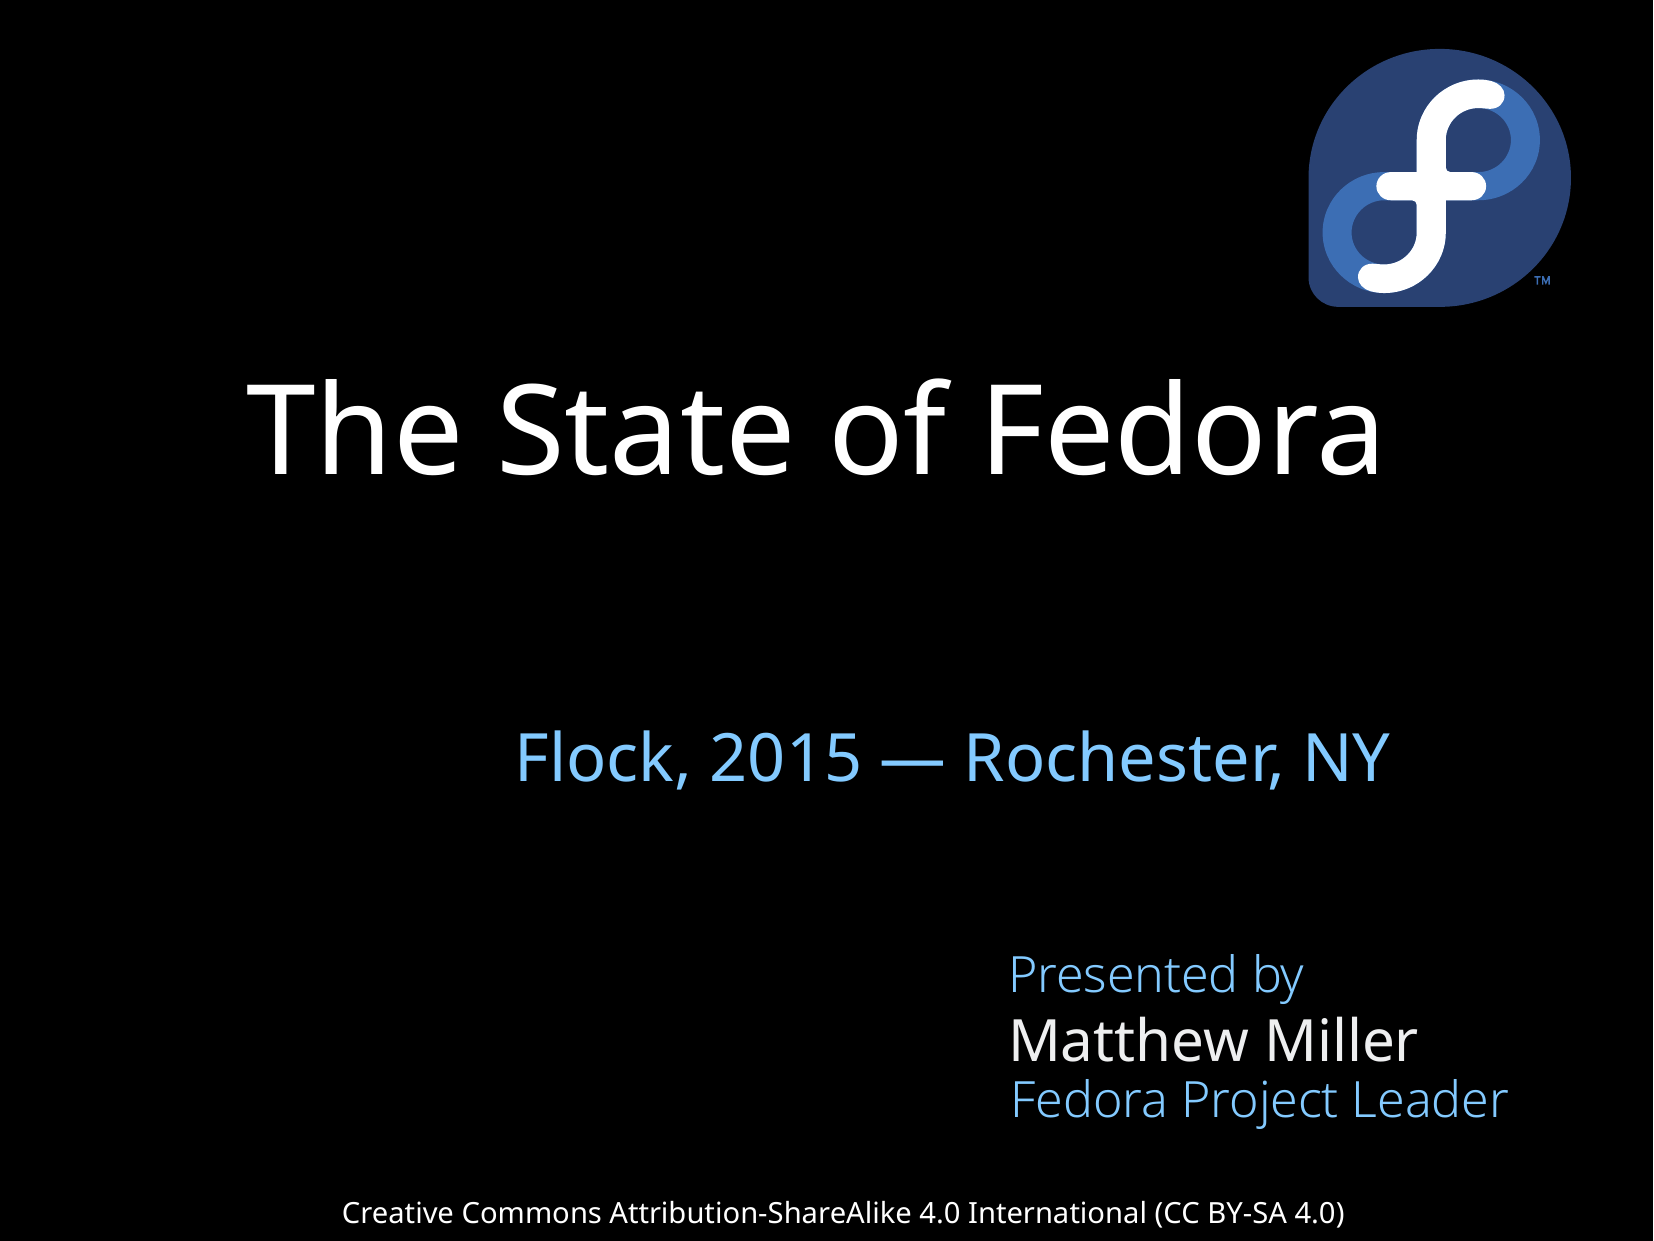

The State of Fedora
# Flock, 2015 — Rochester, NY
Presented by
Matthew Miller
Fedora Project Leader
Creative Commons Attribution-ShareAlike 4.0 International (CC BY-SA 4.0)